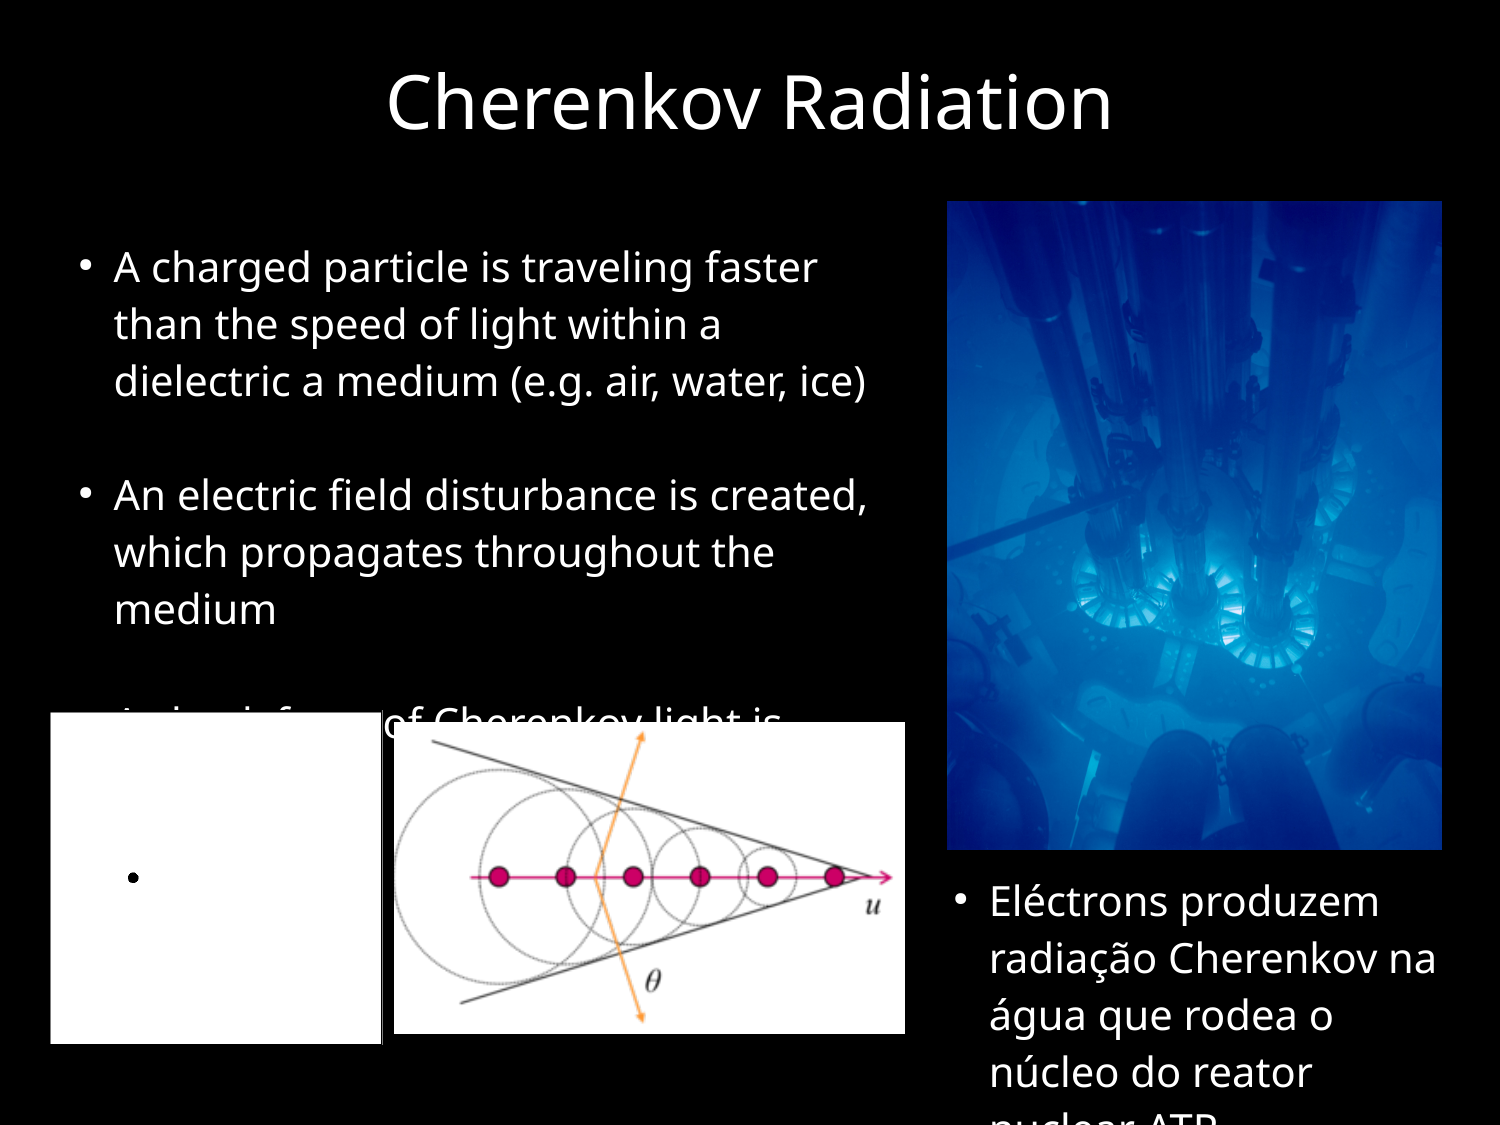

Cherenkov Radiation
A charged particle is traveling faster than the speed of light within a dielectric a medium (e.g. air, water, ice)
An electric field disturbance is created, which propagates throughout the medium
A shock front of Cherenkov light is formed
Eléctrons produzem radiação Cherenkov na água que rodea o núcleo do reator nuclear ATR